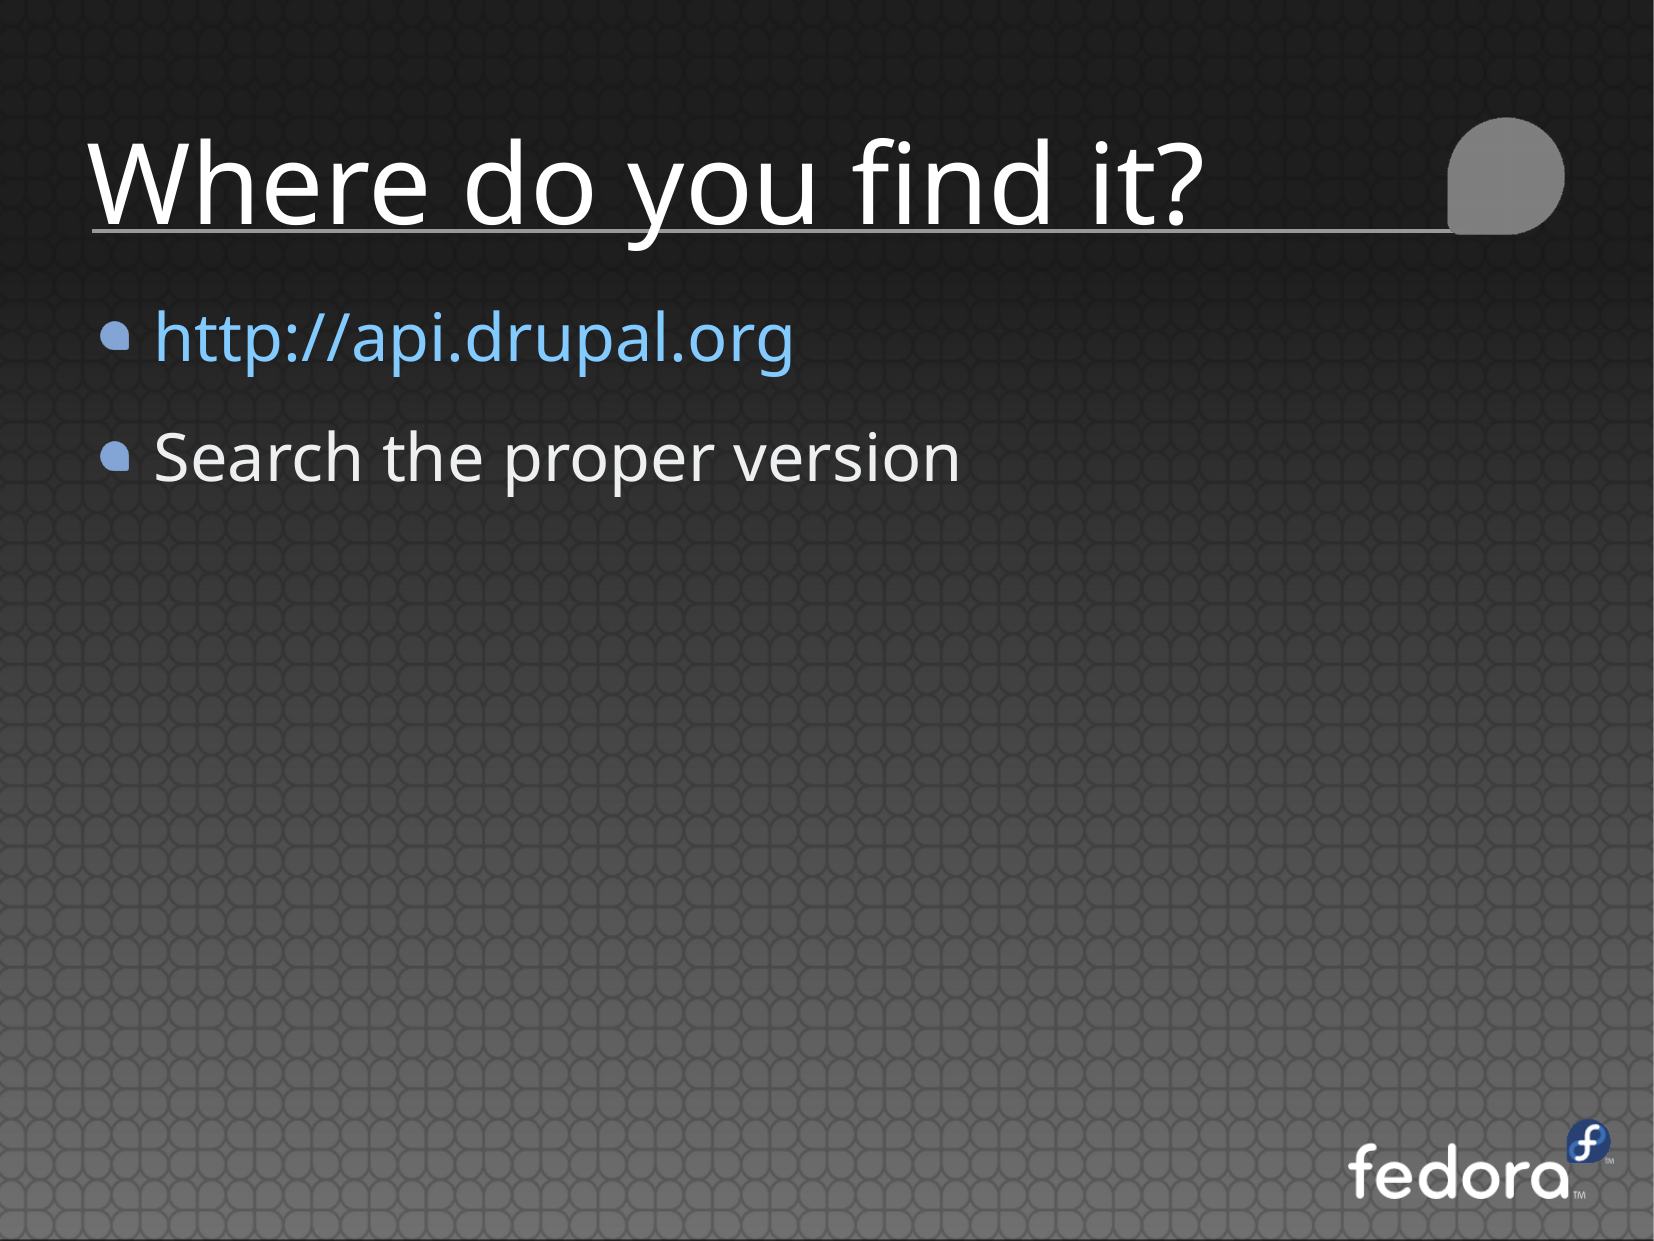

# Where do you find it?
http://api.drupal.org
Search the proper version